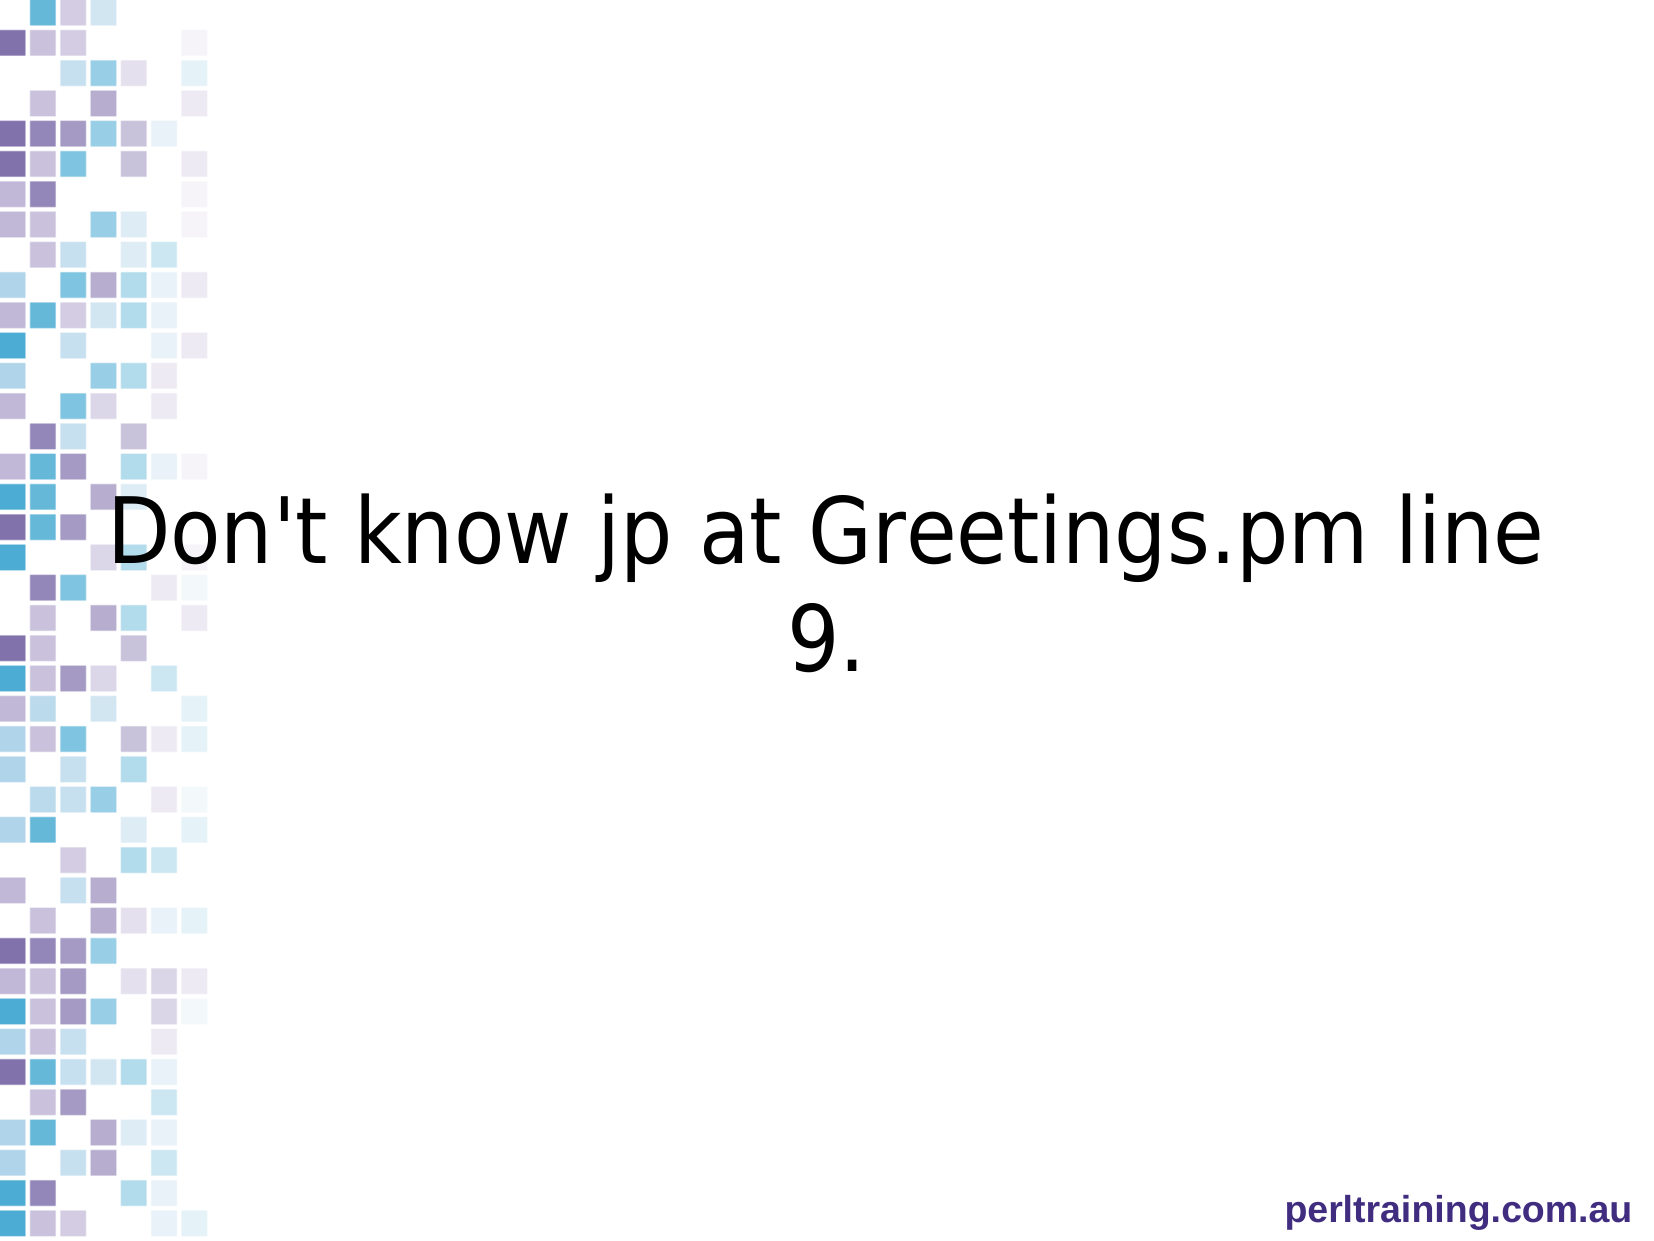

# Don't know jp at Greetings.pm line 9.